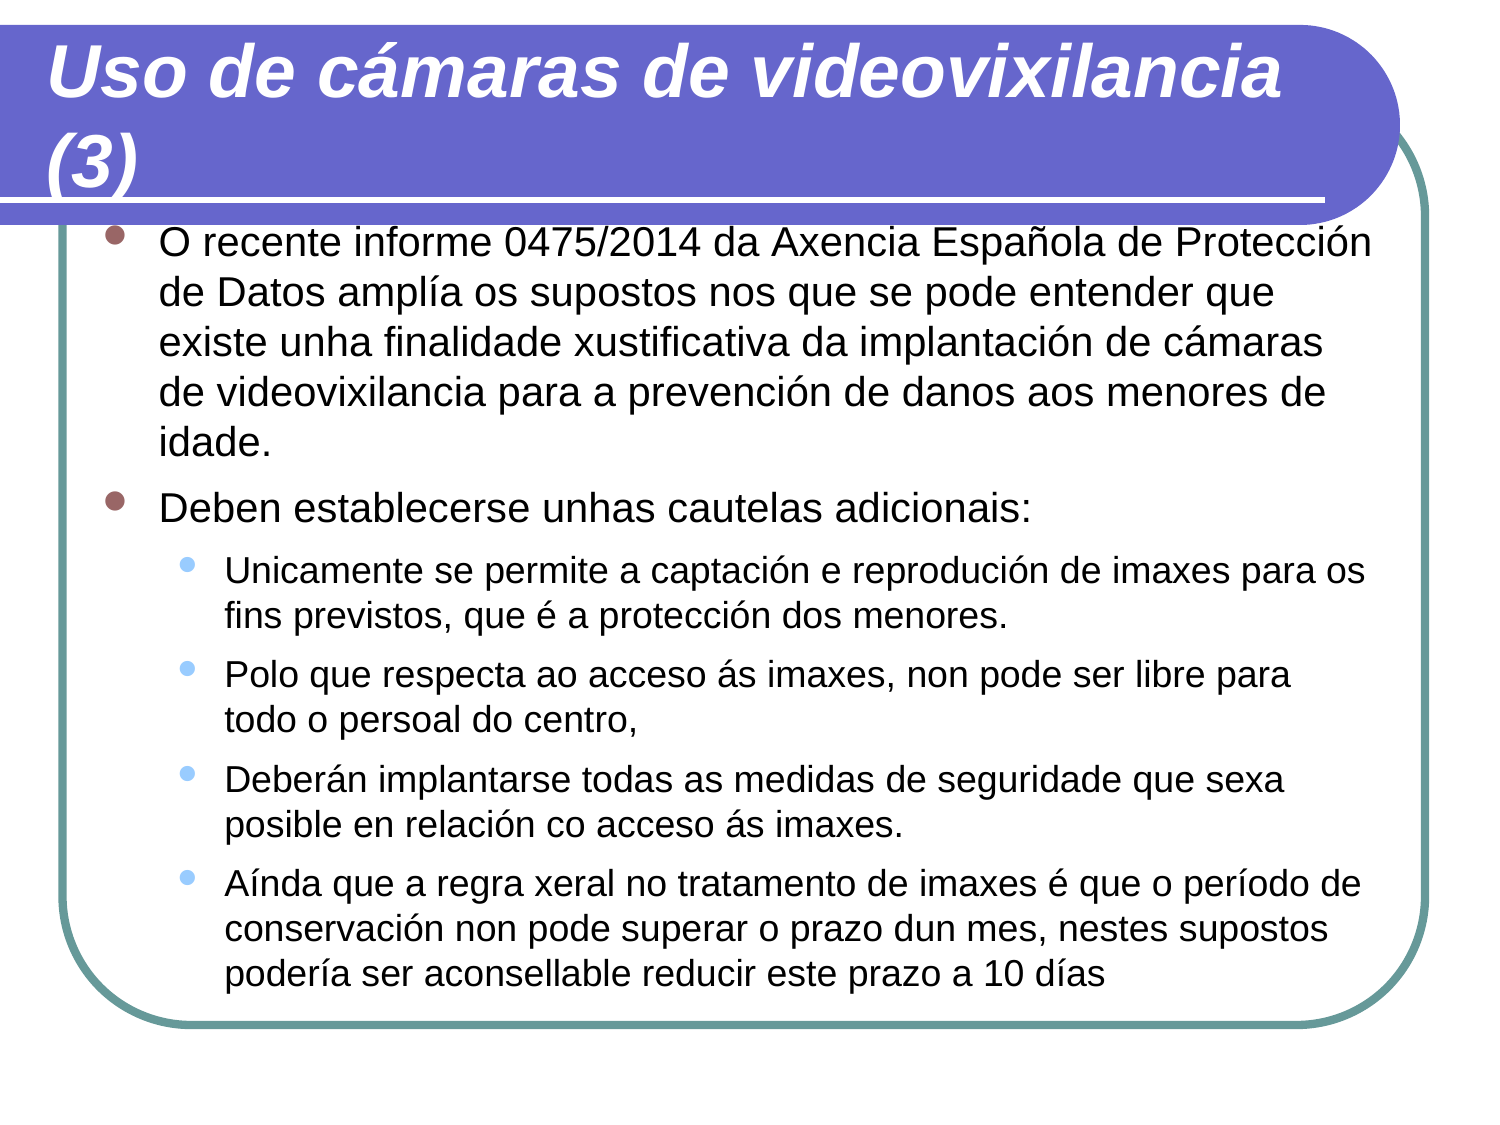

# Uso de cámaras de videovixilancia (3)
O recente informe 0475/2014 da Axencia Española de Protección de Datos amplía os supostos nos que se pode entender que existe unha finalidade xustificativa da implantación de cámaras de videovixilancia para a prevención de danos aos menores de idade.
Deben establecerse unhas cautelas adicionais:
Unicamente se permite a captación e reprodución de imaxes para os fins previstos, que é a protección dos menores.
Polo que respecta ao acceso ás imaxes, non pode ser libre para todo o persoal do centro,
Deberán implantarse todas as medidas de seguridade que sexa posible en relación co acceso ás imaxes.
Aínda que a regra xeral no tratamento de imaxes é que o período de conservación non pode superar o prazo dun mes, nestes supostos podería ser aconsellable reducir este prazo a 10 días